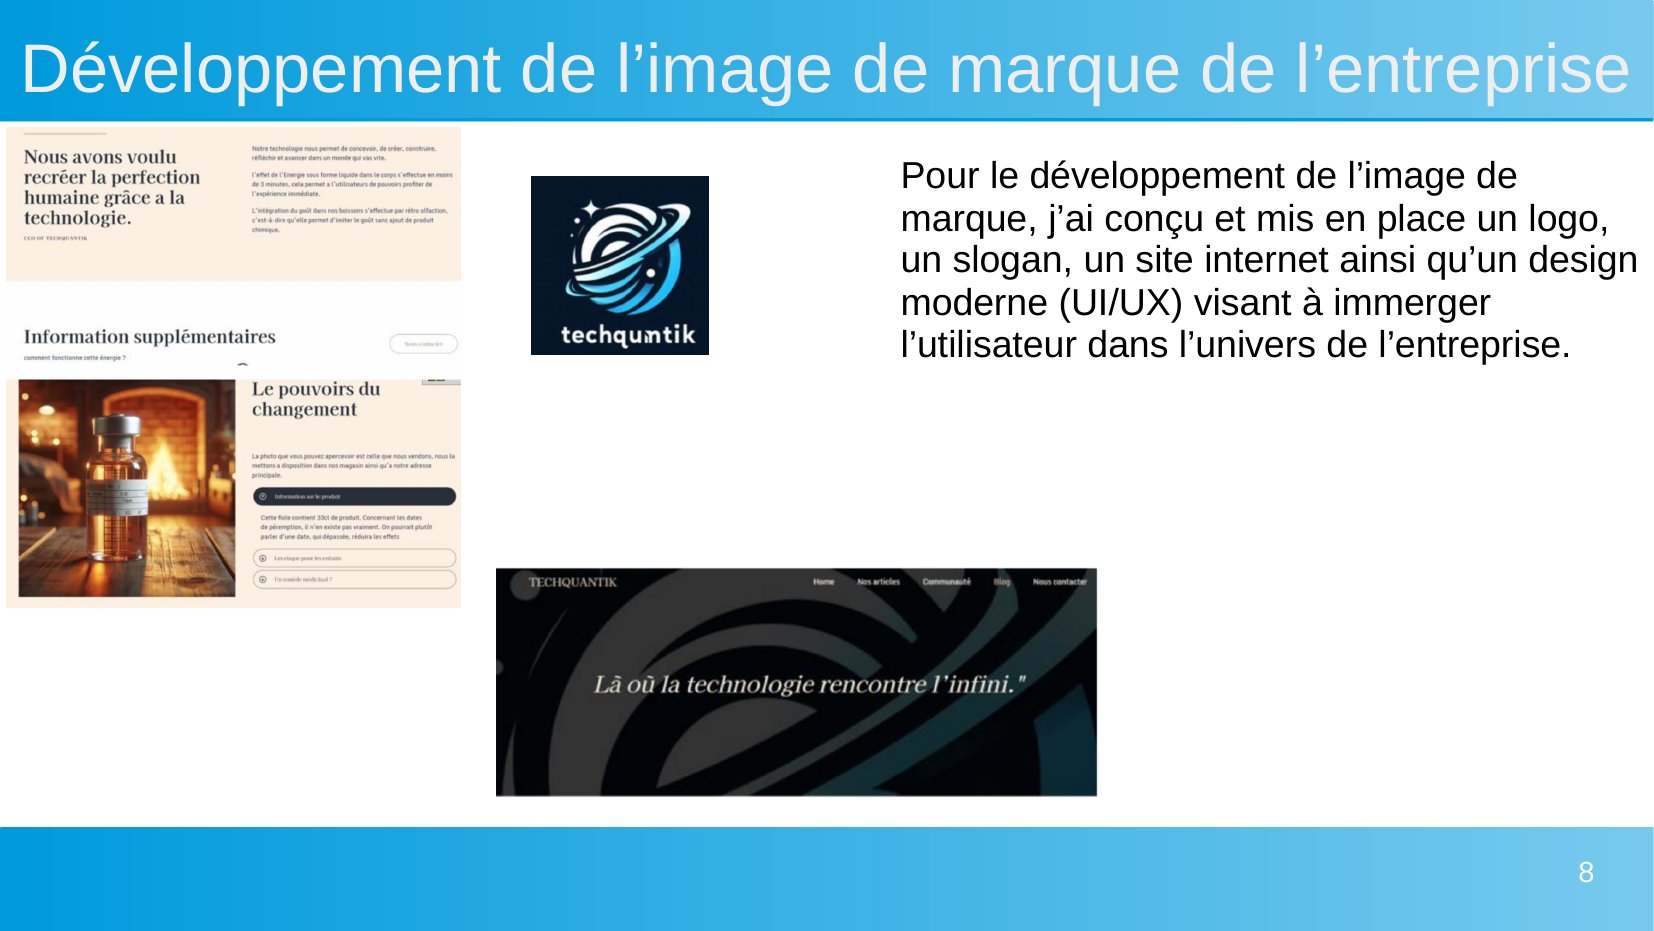

# Développement de l’image de marque de l’entreprise
Pour le développement de l’image de marque, j’ai conçu et mis en place un logo, un slogan, un site internet ainsi qu’un design moderne (UI/UX) visant à immerger l’utilisateur dans l’univers de l’entreprise.
8